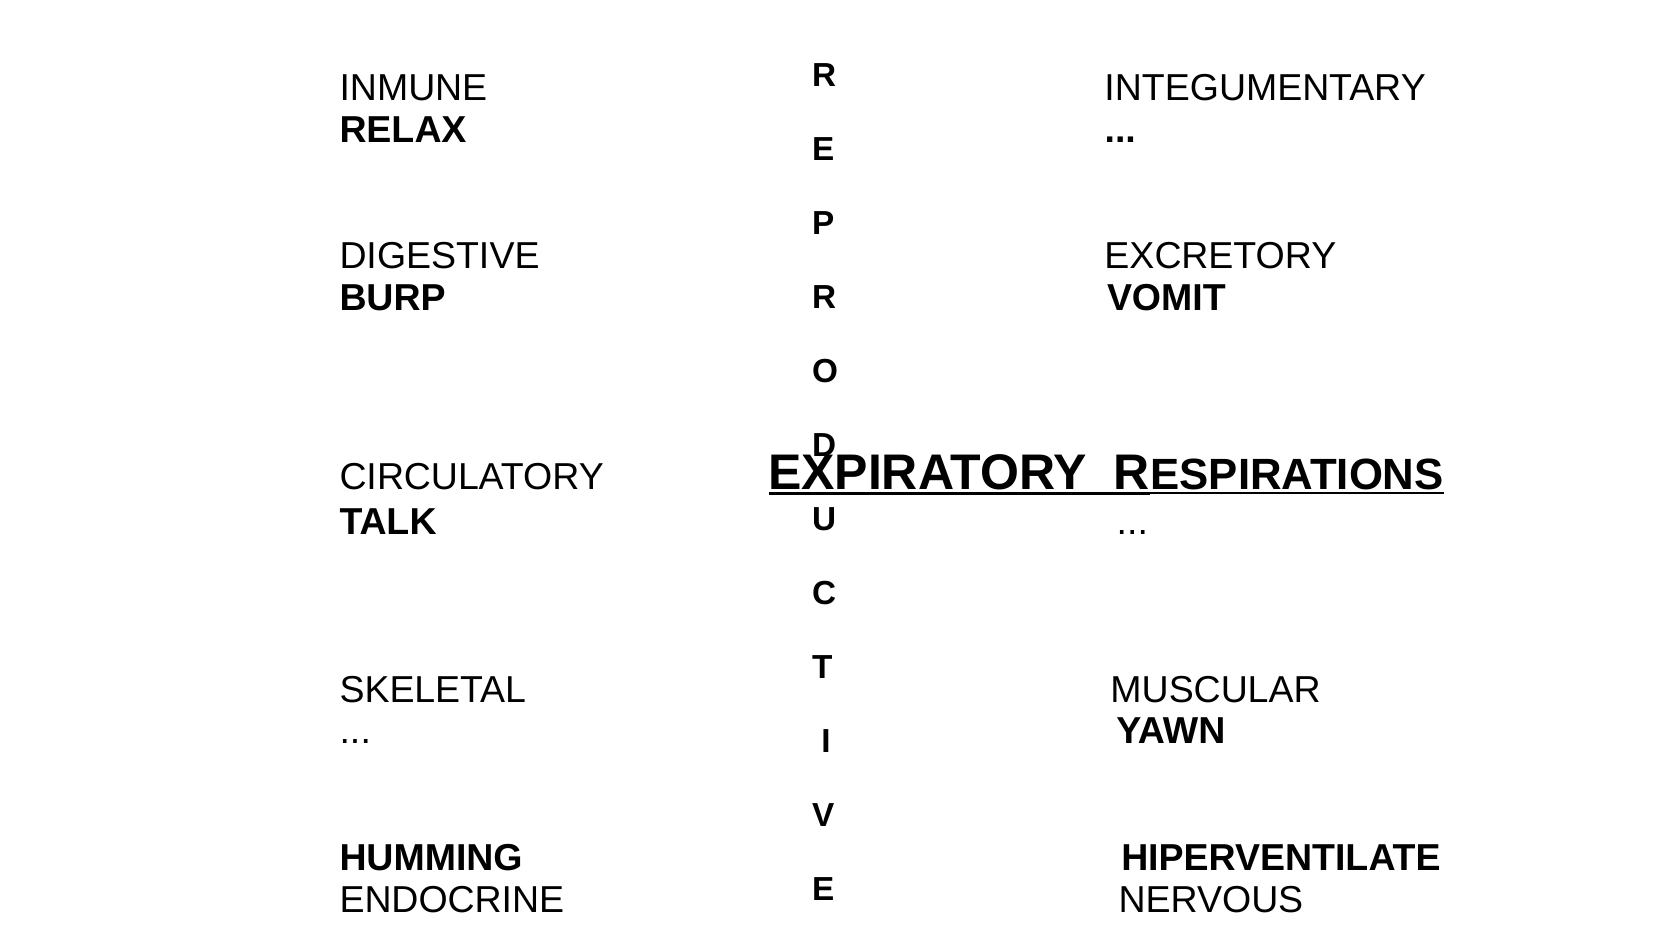

R E P R O D U C T
 I V E
INMUNE INTEGUMENTARY
RELAX ...
DIGESTIVE EXCRETORY
BURP VOMIT
CIRCULATORY EXPIRATORY RESPIRATIONS
TALK ...
SKELETAL MUSCULAR
... YAWN
HUMMING HIPERVENTILATE
ENDOCRINE NERVOUS